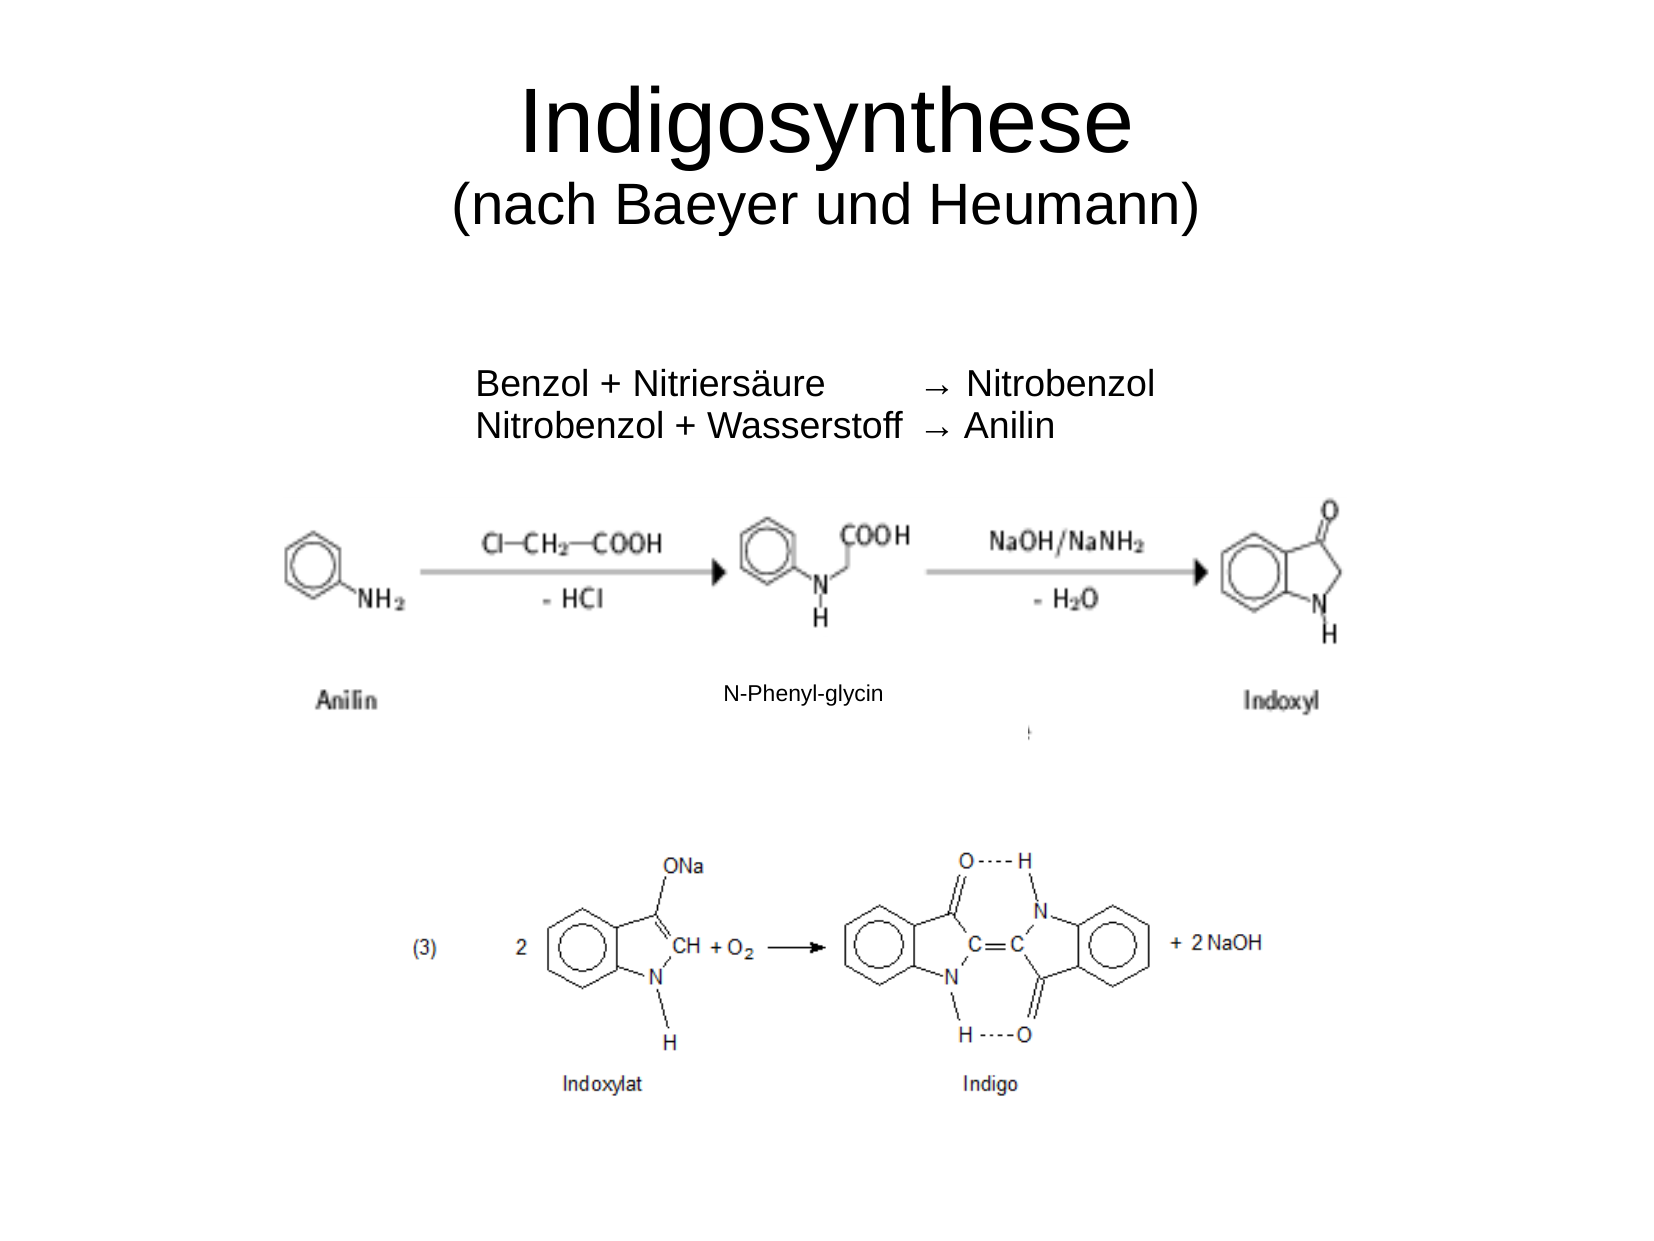

# Indigosynthese (nach Baeyer und Heumann)
Benzol + Nitriersäure 		→ Nitrobenzol
Nitrobenzol + Wasserstoff	→ Anilin
N-Phenyl-glycin